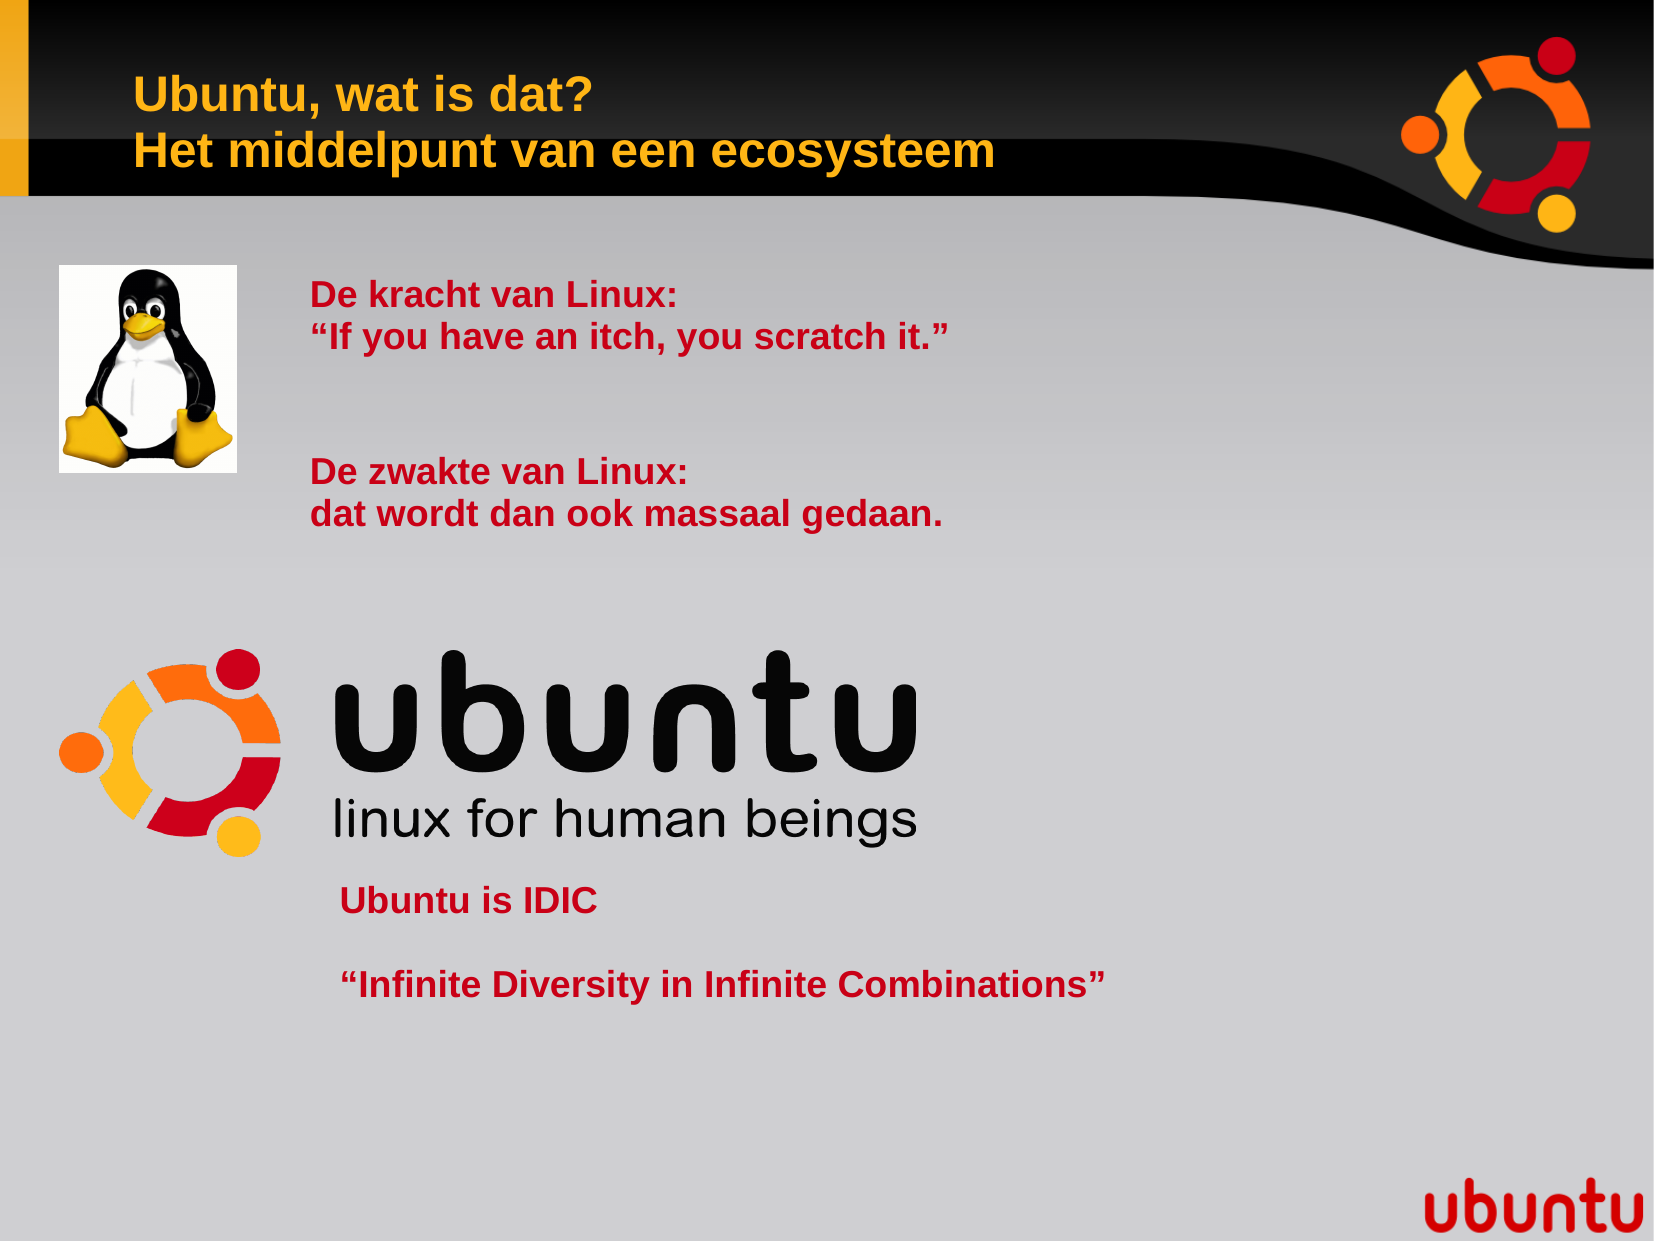

Ubuntu, wat is dat?
Het middelpunt van een ecosysteem
De kracht van Linux:
“If you have an itch, you scratch it.”
De zwakte van Linux:
dat wordt dan ook massaal gedaan.
Ubuntu is IDIC
“Infinite Diversity in Infinite Combinations”